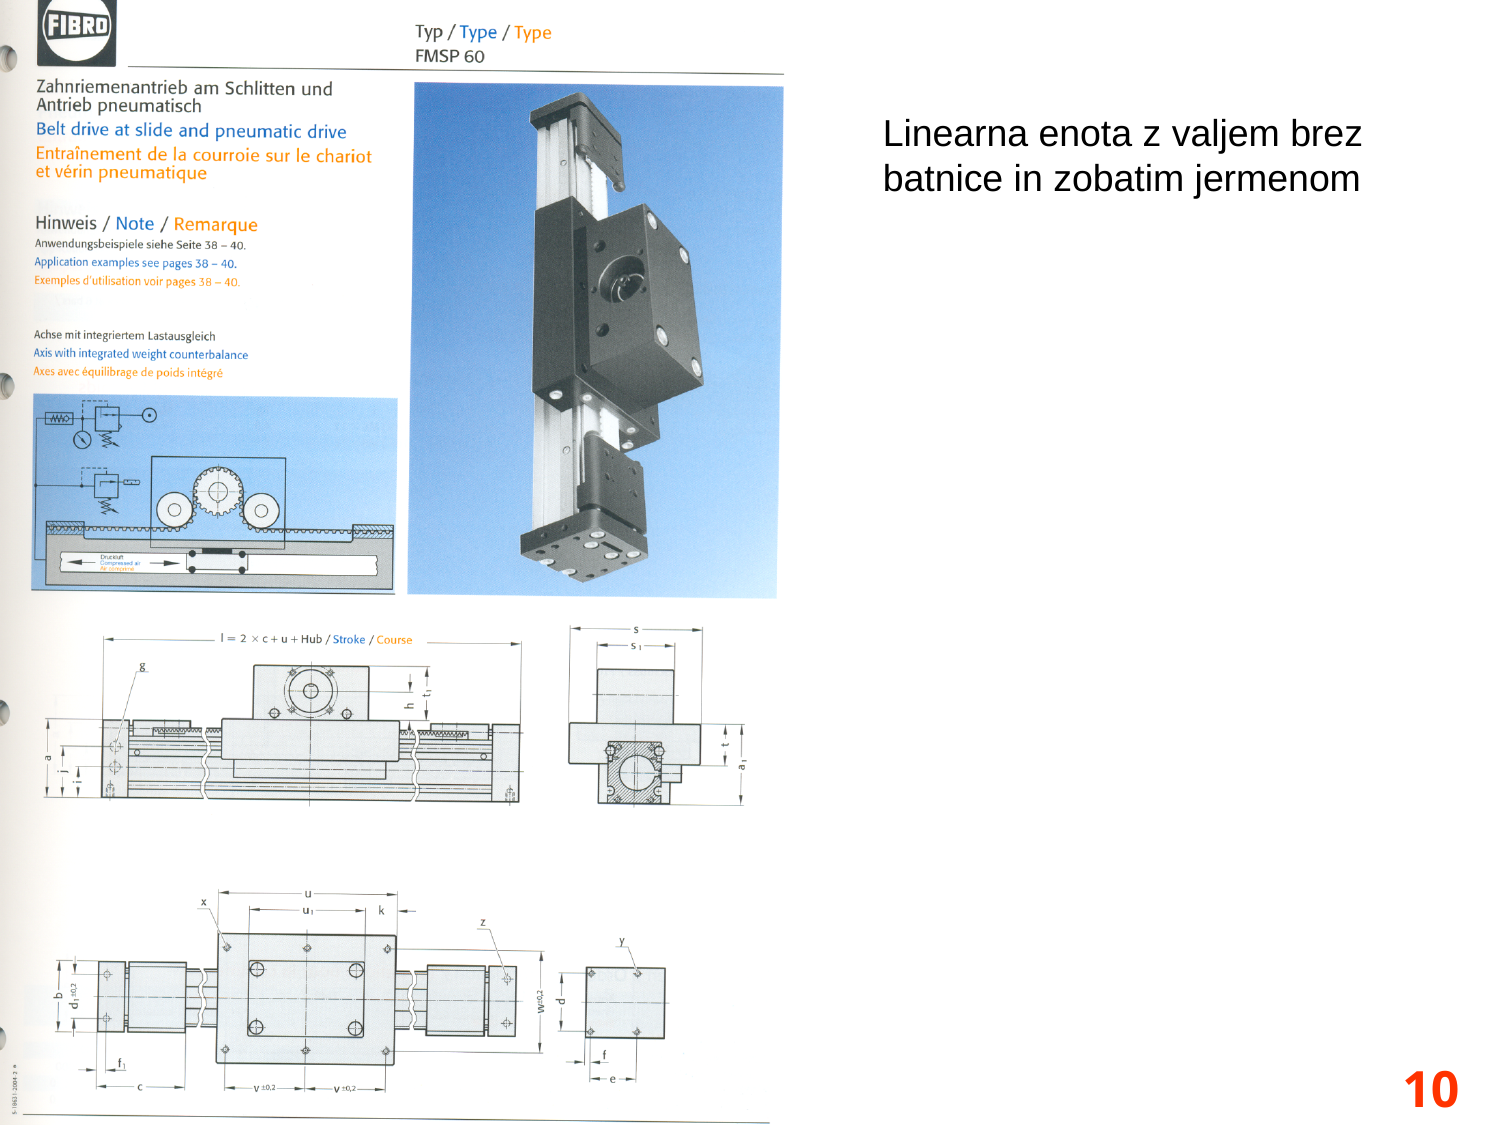

Linearna enota z valjem brez batnice in zobatim jermenom